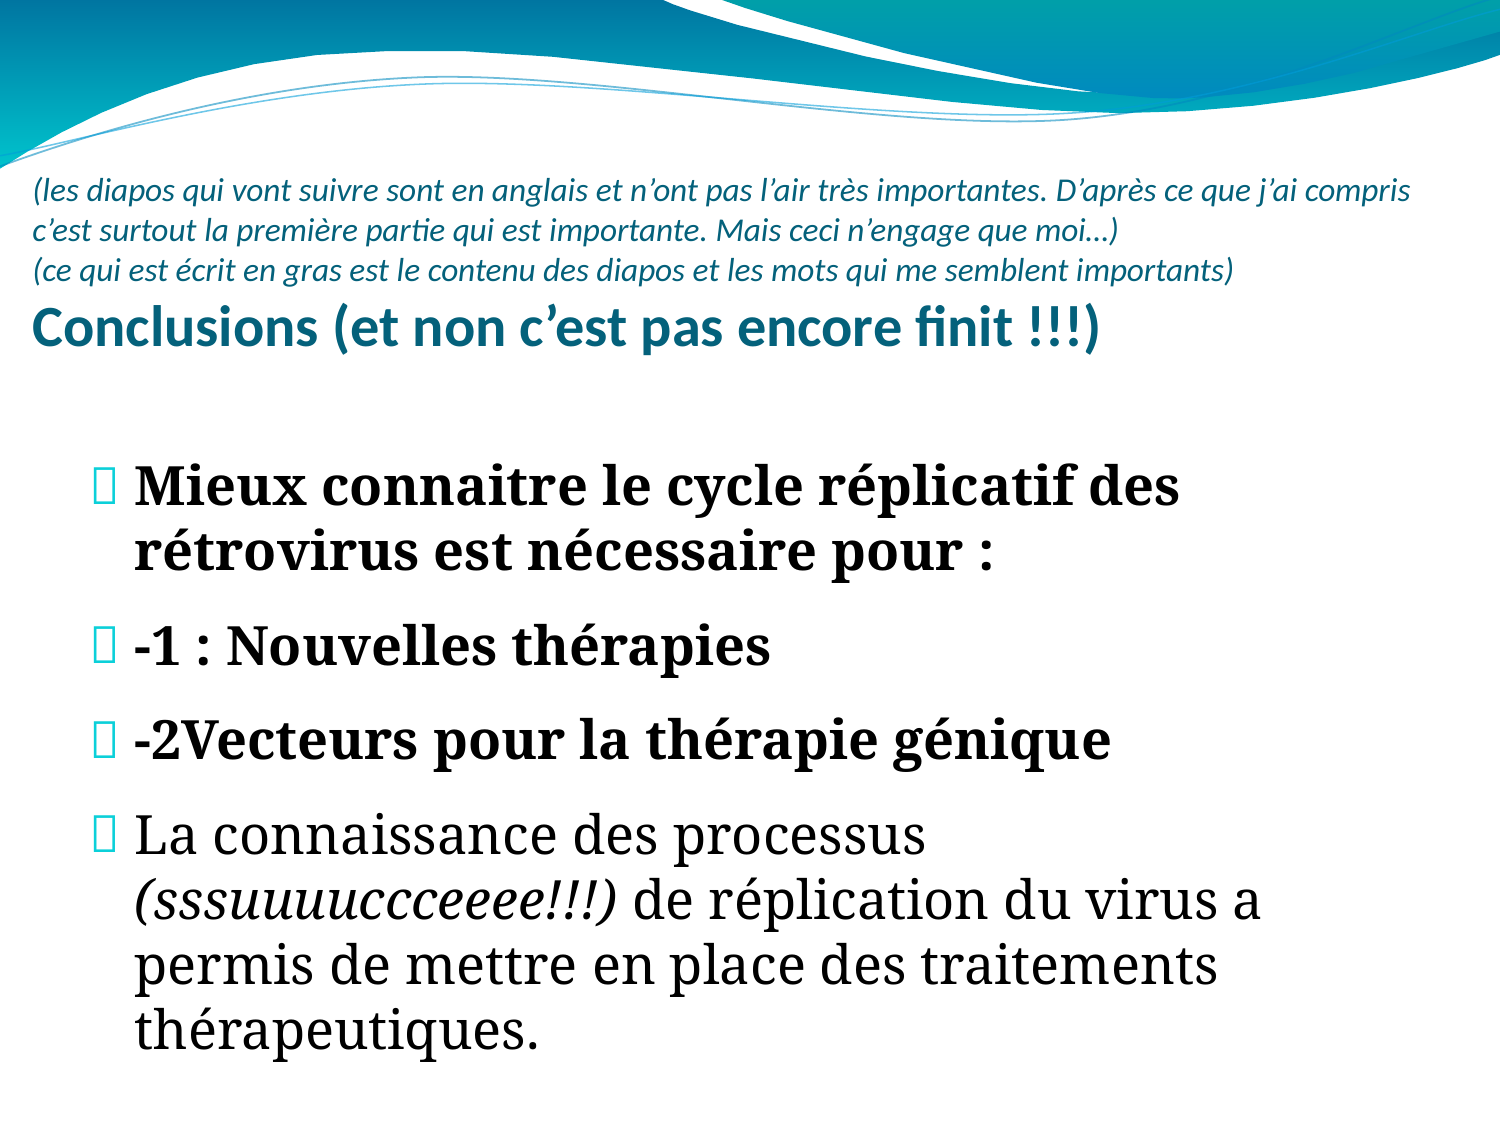

# (les diapos qui vont suivre sont en anglais et n’ont pas l’air très importantes. D’après ce que j’ai compris c’est surtout la première partie qui est importante. Mais ceci n’engage que moi…) (ce qui est écrit en gras est le contenu des diapos et les mots qui me semblent importants) Conclusions (et non c’est pas encore finit !!!)
Mieux connaitre le cycle réplicatif des rétrovirus est nécessaire pour :
-1 : Nouvelles thérapies
-2Vecteurs pour la thérapie génique
La connaissance des processus (sssuuuuccceeee!!!) de réplication du virus a permis de mettre en place des traitements thérapeutiques.